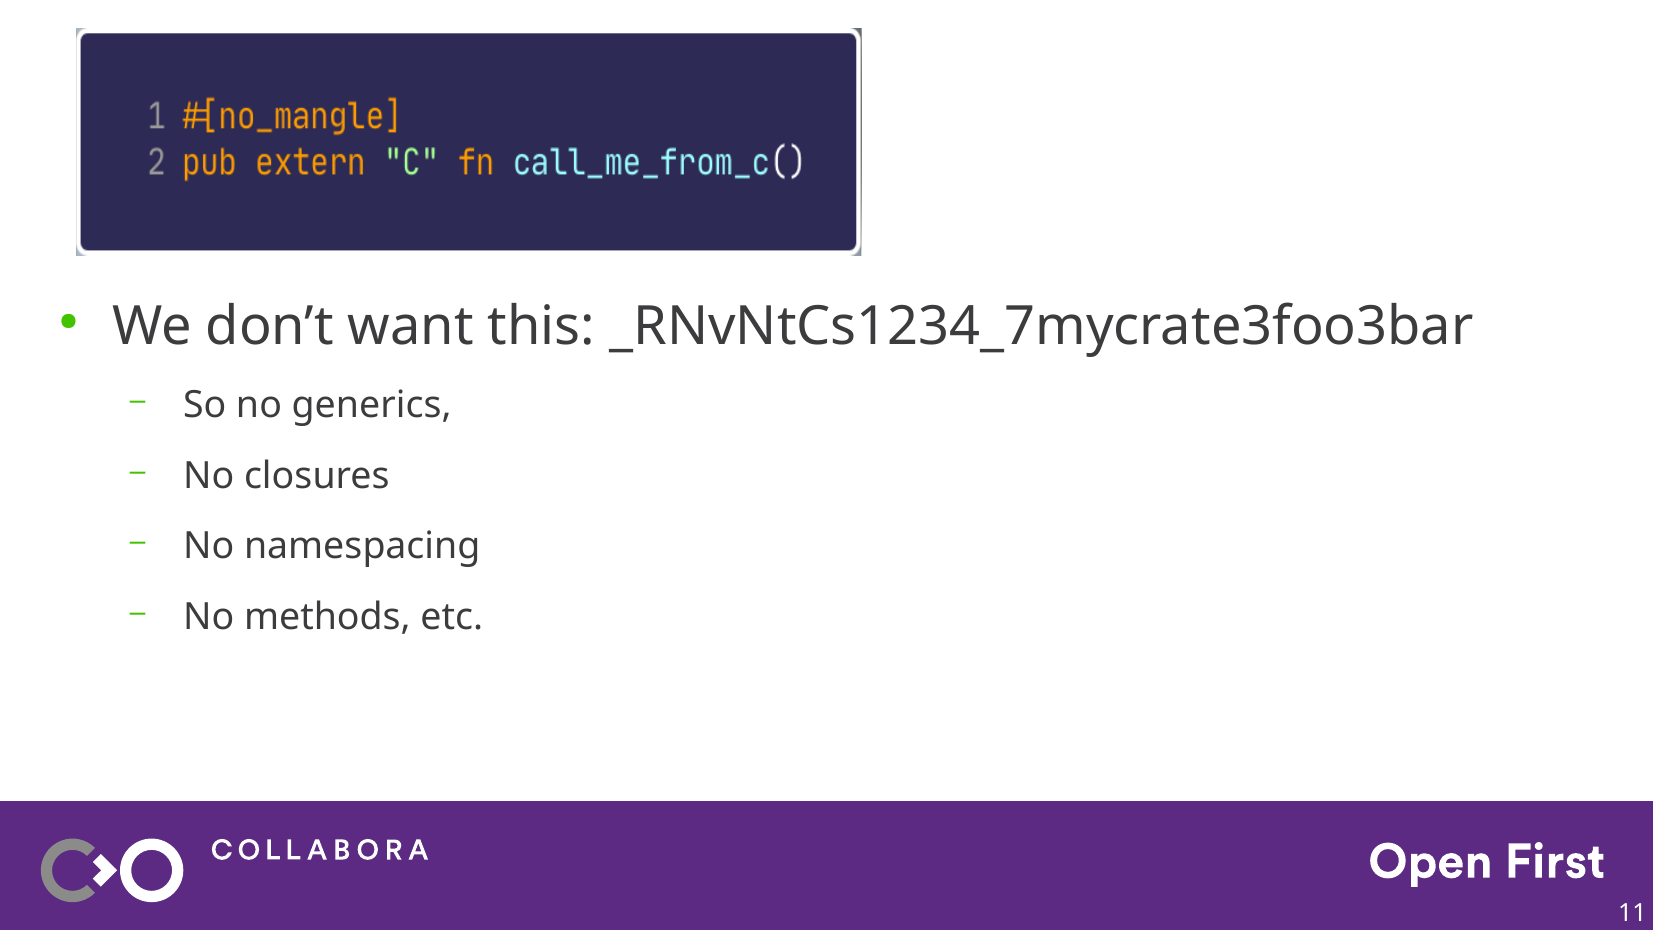

#
We don’t want this: _RNvNtCs1234_7mycrate3foo3bar
So no generics,
No closures
No namespacing
No methods, etc.